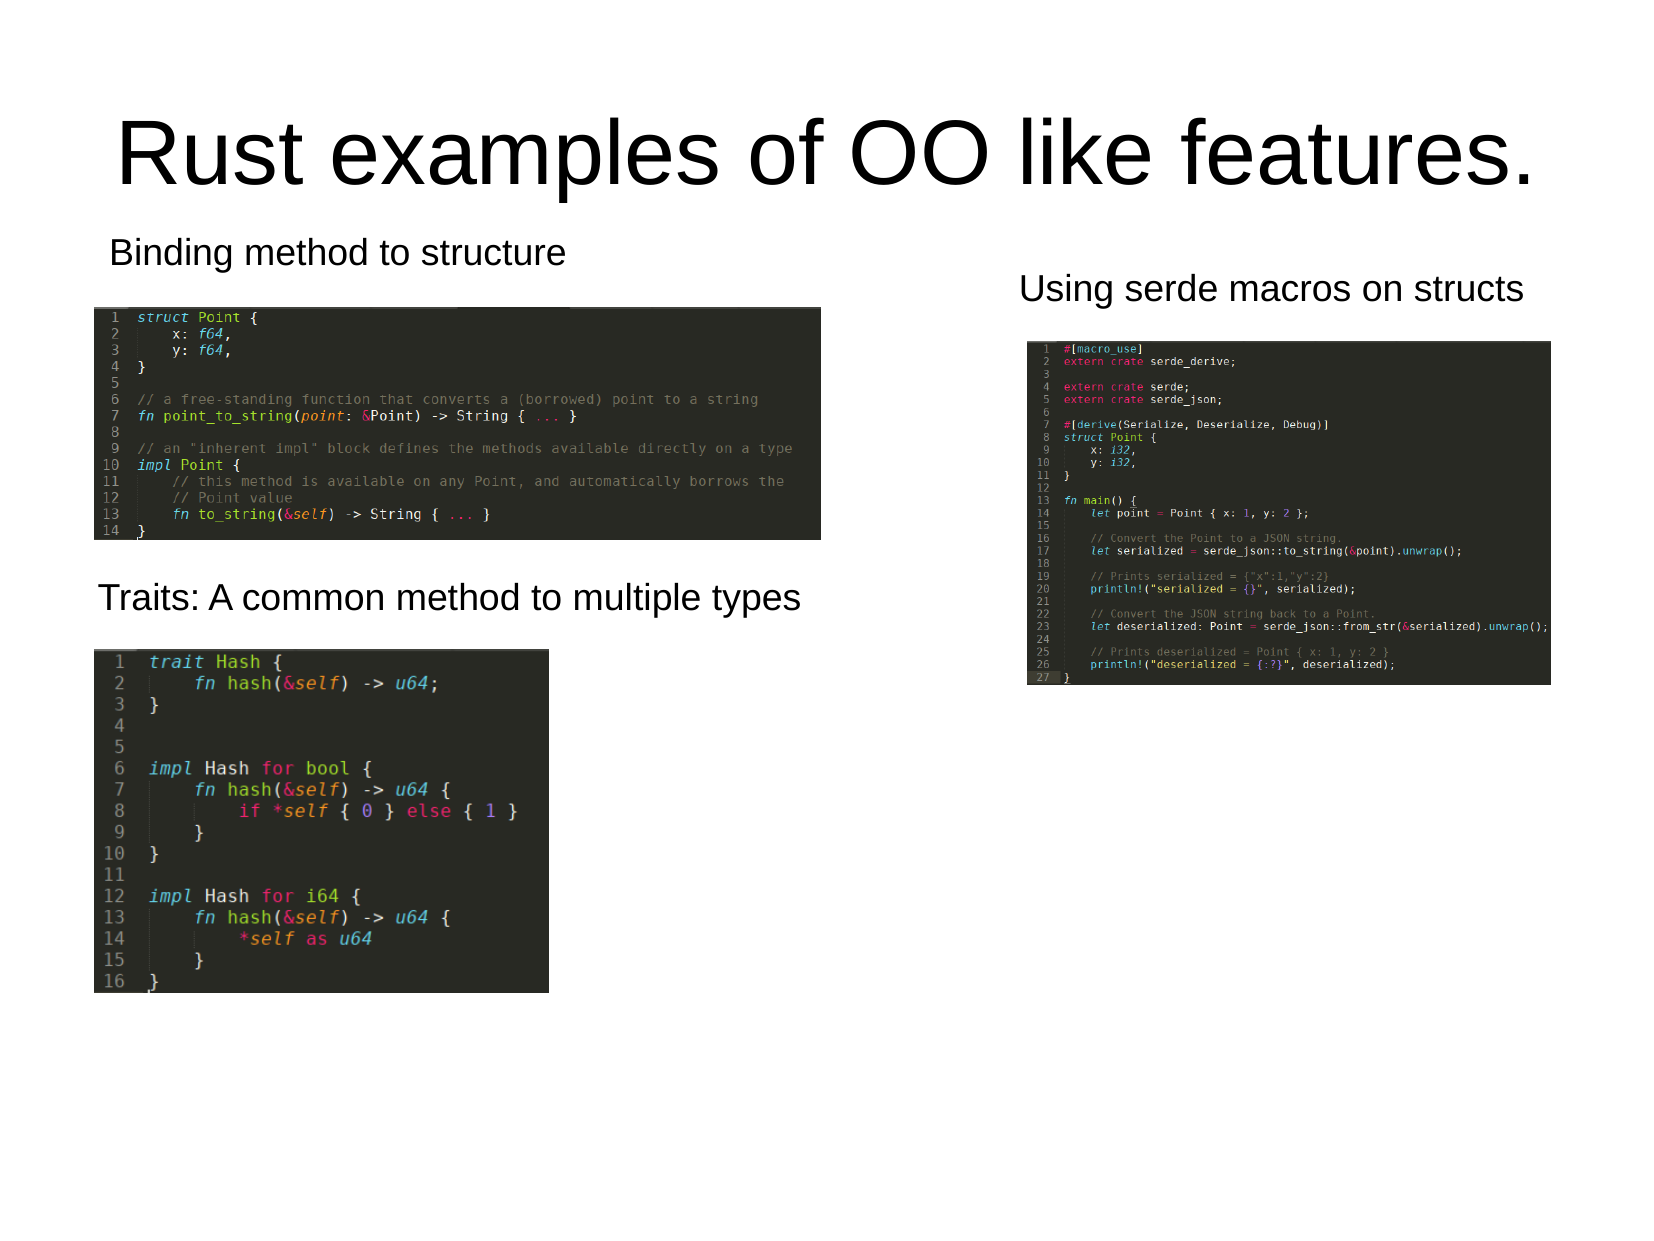

# Rust examples of OO like features.
Binding method to structure
Using serde macros on structs
Traits: A common method to multiple types